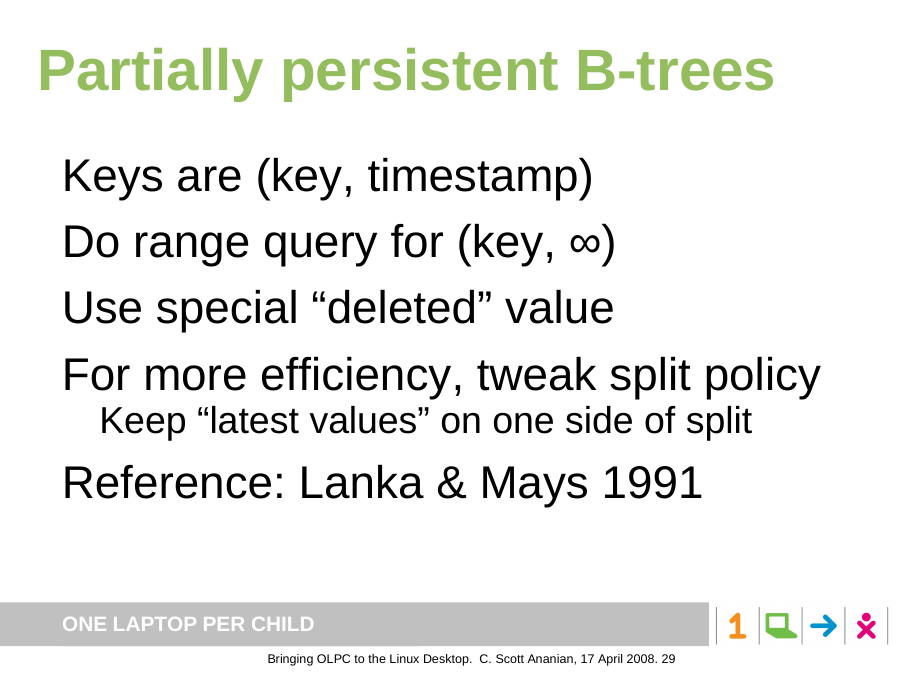

# Partially persistent B-trees
Keys are (key, timestamp)
Do range query for (key, ∞)
Use special “deleted” value
For more efficiency, tweak split policy
Keep “latest values” on one side of split
Reference: Lanka & Mays 1991